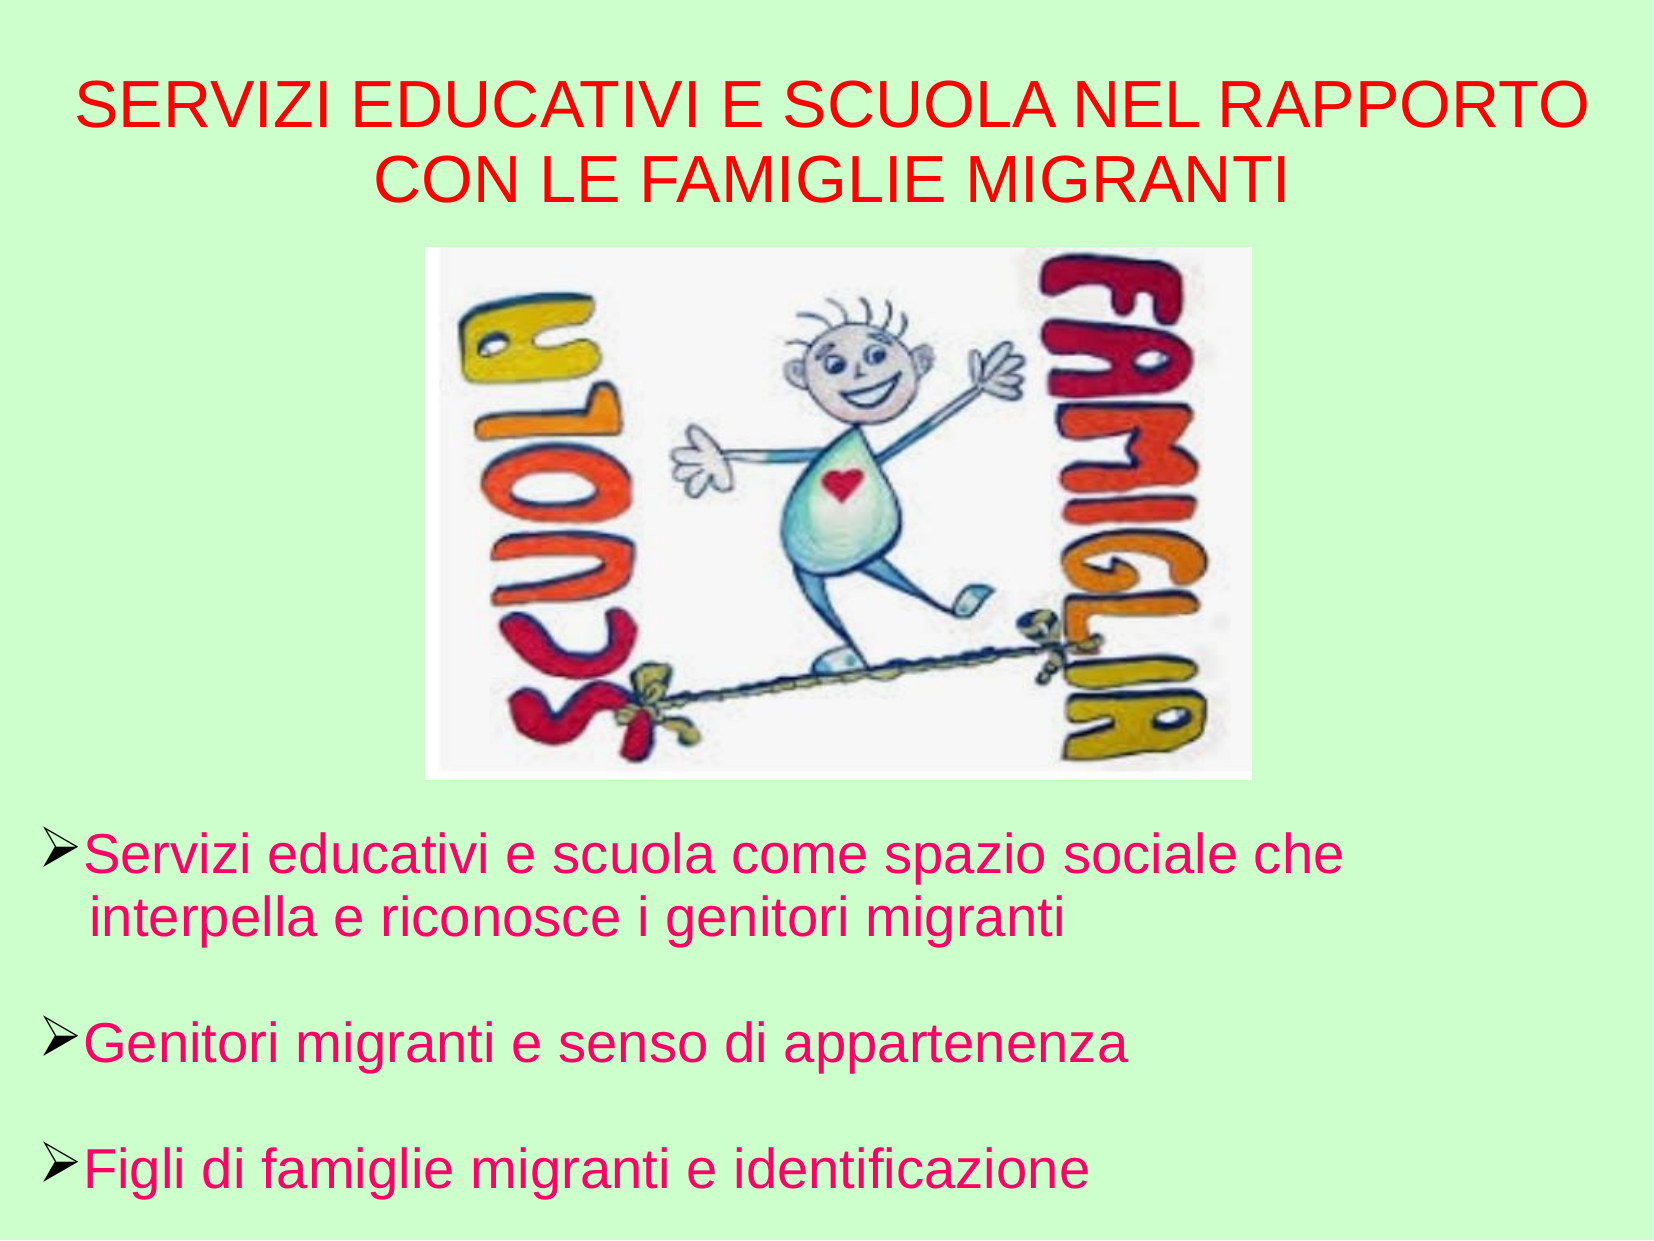

SERVIZI EDUCATIVI E SCUOLA NEL RAPPORTO CON LE FAMIGLIE MIGRANTI
Servizi educativi e scuola come spazio sociale che interpella e riconosce i genitori migranti
Genitori migranti e senso di appartenenza
Figli di famiglie migranti e identificazione